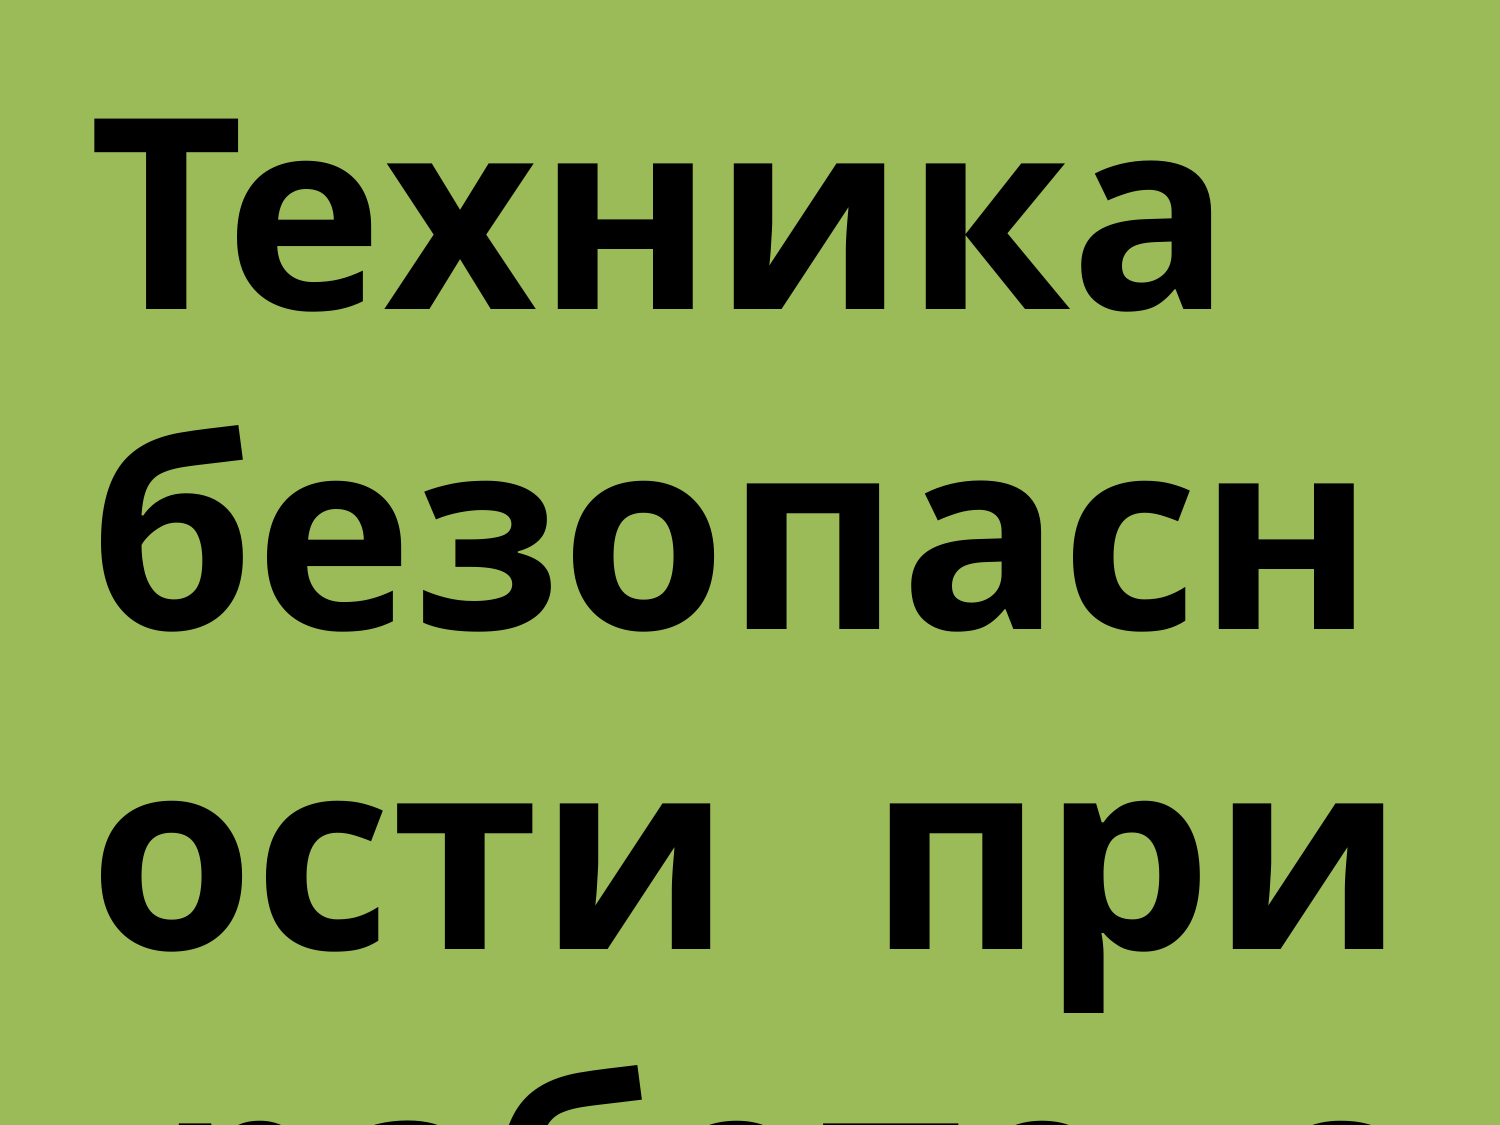

# Техника безопасности при работе с ножницами:
а). Ножницы – помощники в работе с бумагой, тканью и другими материалами.
б). За ножницами необходимо ухаживать:
 - приносить и уносить из школы в чехле – специальном для ножниц.
 – хранить ножницы можно только в закрытом виде.
 - передавать ножницы нужно в закрытом виде, держа за металлическую часть ручкой вперёд.
 - после работы, если вы предполагаете работать дальше, поставьте ножницы в специальную подставку, вертикально, кольцами вверх, если вы уже завершили работу, то положите их в специальный чехол.
 Запрещается:
- размахивать ножницами на уроке и перемене.
- передавать ножницы в открытом виде и металлической частью вперёд.
- бросать ножницы без присмотра и чехла.